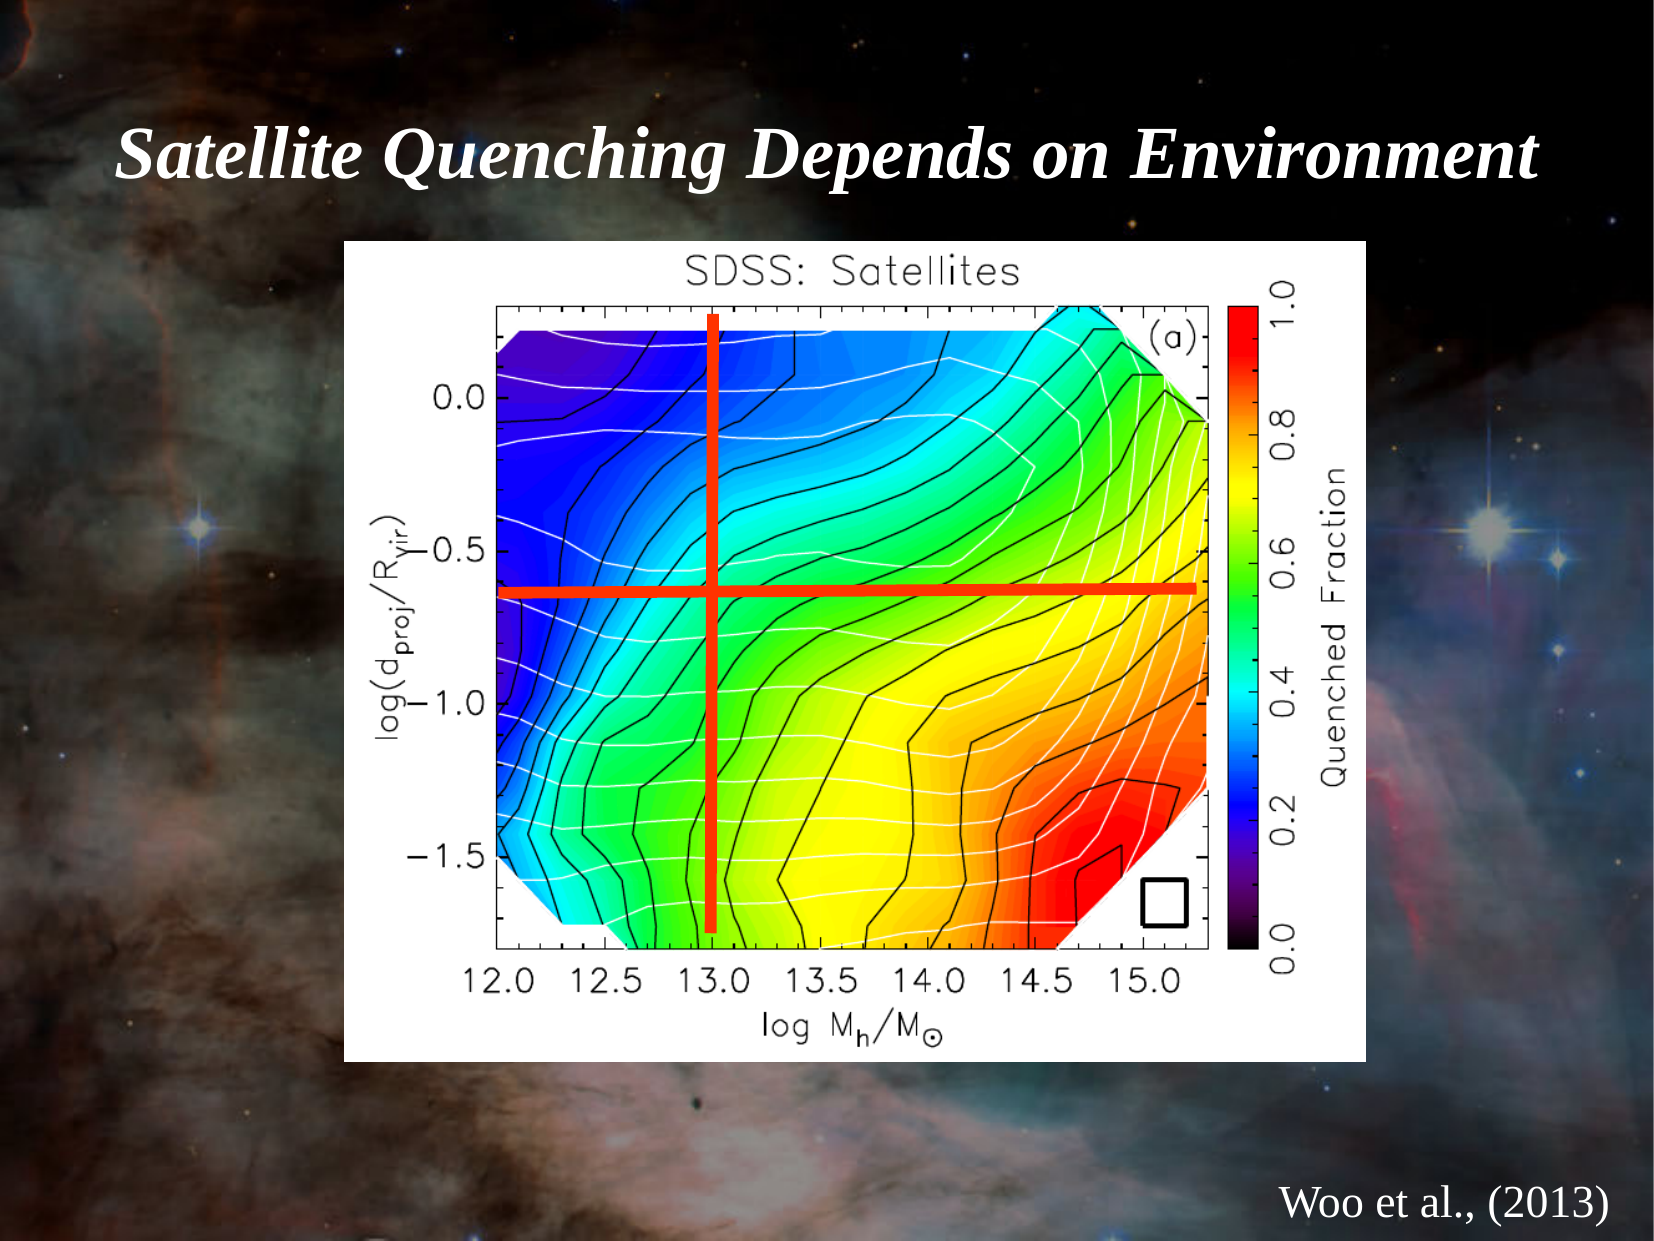

# Satellite Quenching Depends on Environment
Woo et al., (2013)